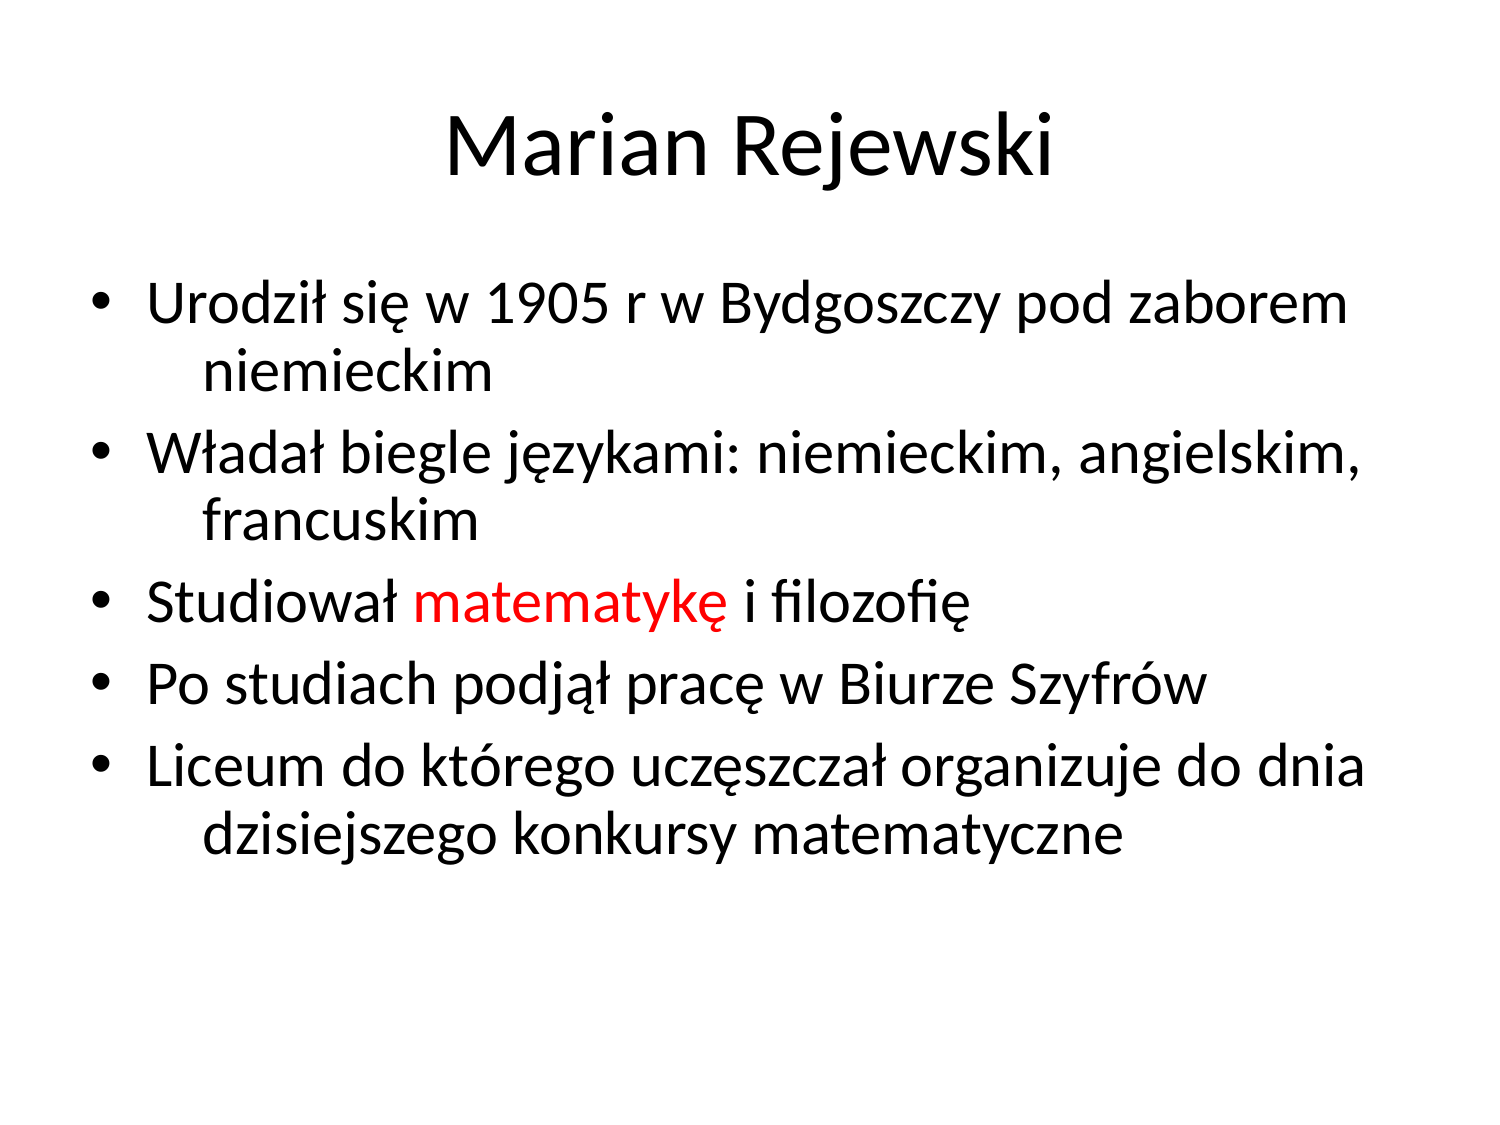

# Marian Rejewski
Urodził się w 1905 r w Bydgoszczy pod zaborem niemieckim
Władał biegle językami: niemieckim, angielskim, francuskim
Studiował matematykę i filozofię
Po studiach podjął pracę w Biurze Szyfrów
Liceum do którego uczęszczał organizuje do dnia dzisiejszego konkursy matematyczne